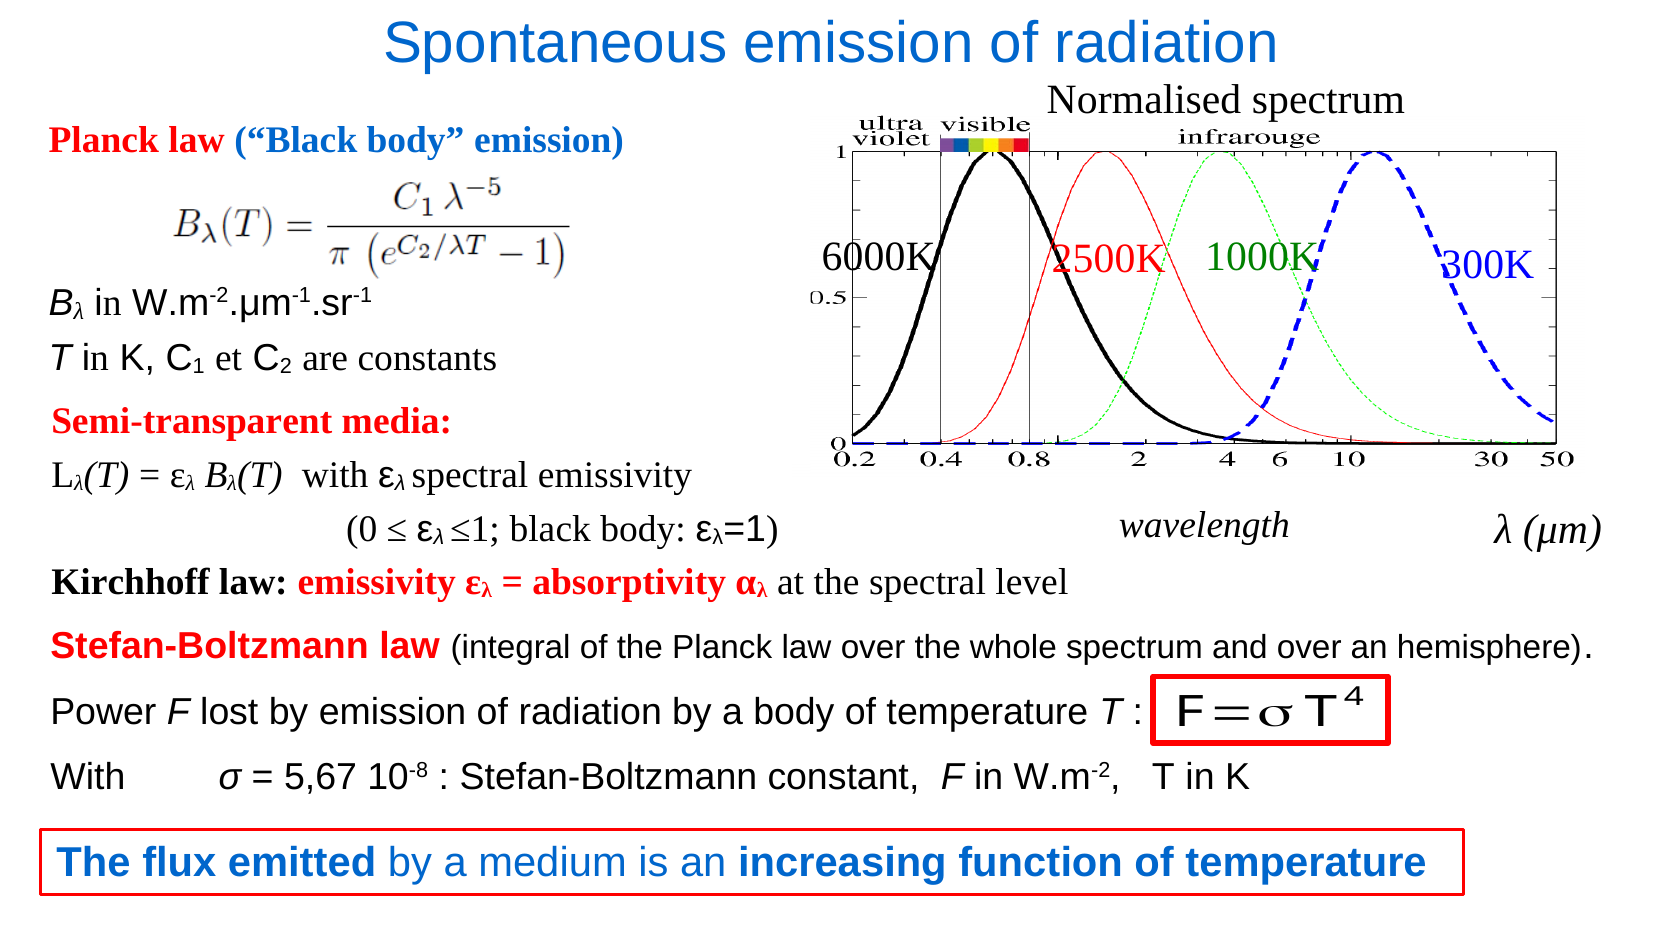

# Spontaneous emission of radiation
Normalised spectrum
6000K
1000K
2500K
300K
Spectrum
6000K
2500K
1000K
300K
λ (μm)
wavelength
Planck law (“Black body” emission)
Bλ in W.m-2.μm-1.sr-1
T in K, C1 et C2 are constants
Semi-transparent media:
Lλ(T) = ελ Bλ(T) with ελ spectral emissivity
 				(0 ≤ ελ ≤1; black body: ελ=1)
Kirchhoff law: emissivity ελ = absorptivity αλ at the spectral level
Stefan-Boltzmann law (integral of the Planck law over the whole spectrum and over an hemisphere).
Power F lost by emission of radiation by a body of temperature T :
With	 σ = 5,67 10-8 : Stefan-Boltzmann constant, F in W.m-2, T in K
The flux emitted by a medium is an increasing function of temperature